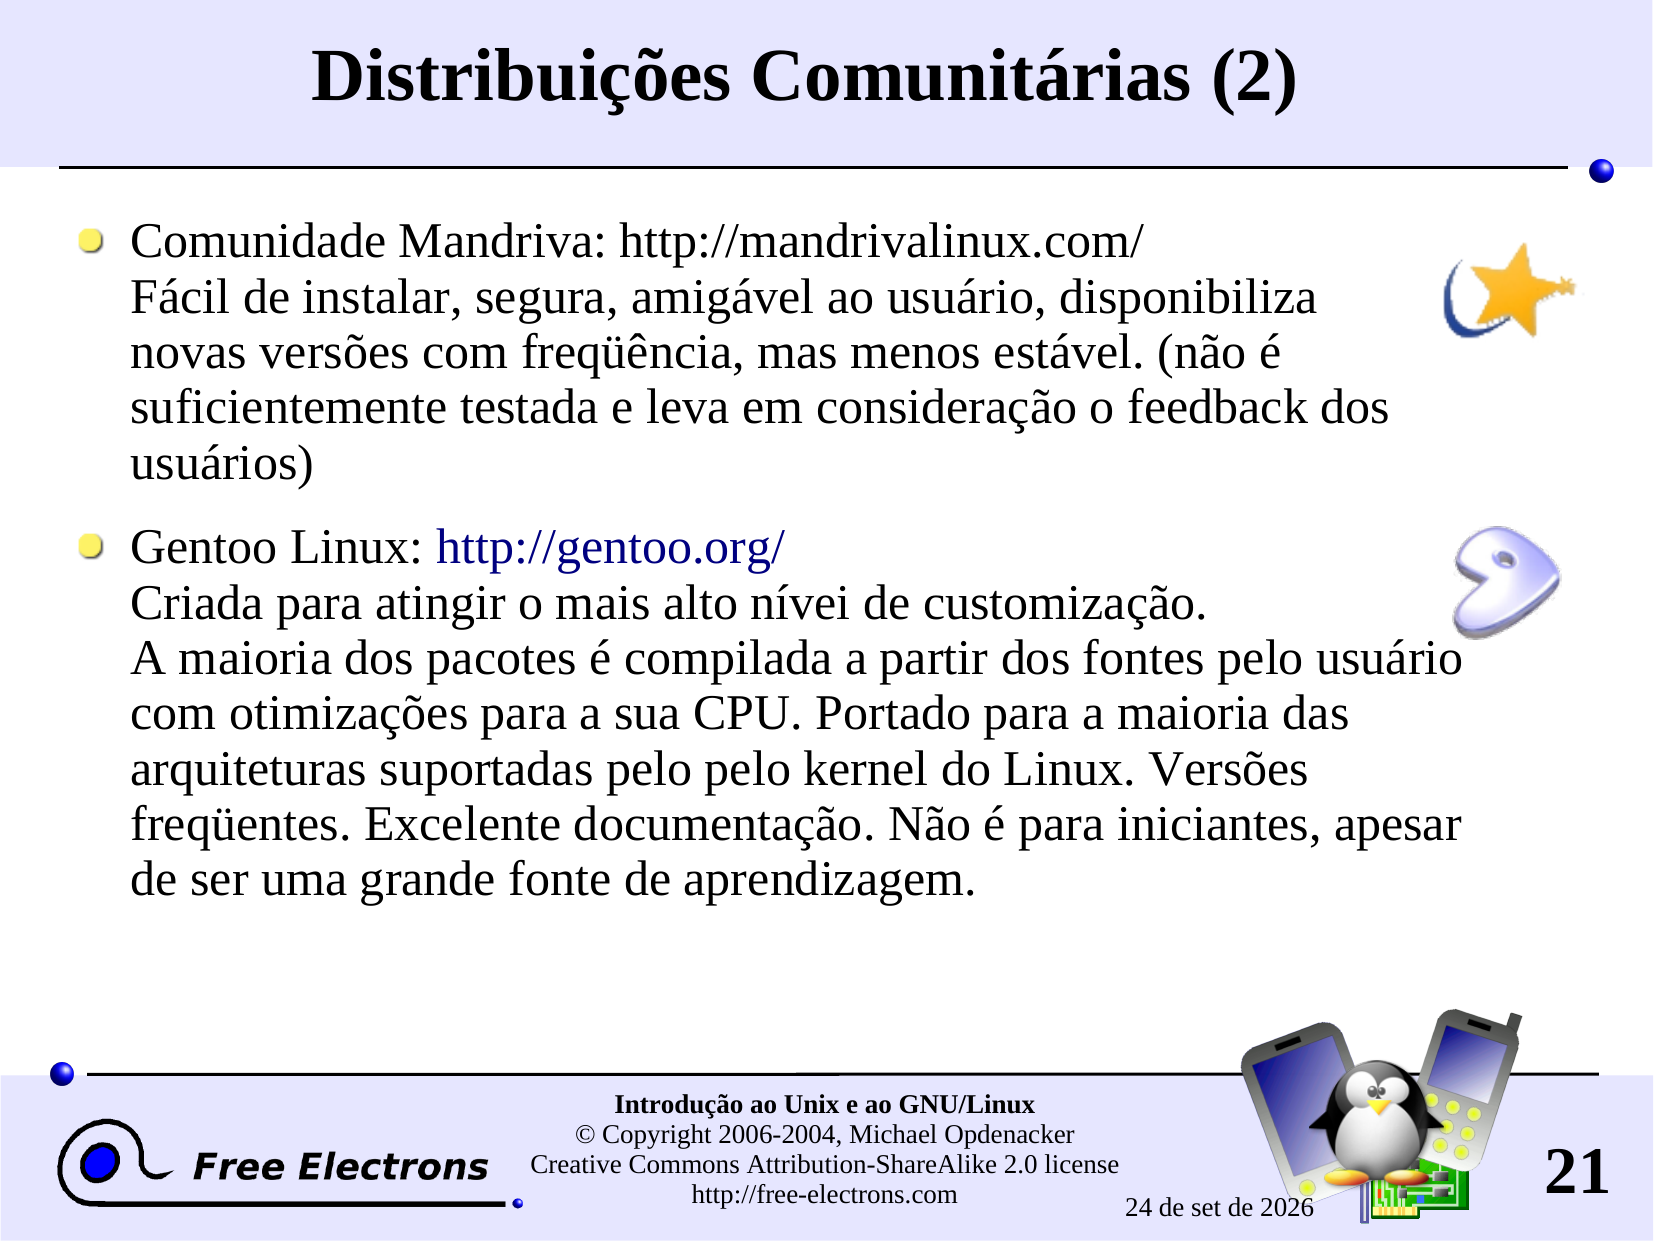

# Distribuições Comunitárias (2)
Comunidade Mandriva: http://mandrivalinux.com/
Fácil de instalar, segura, amigável ao usuário, disponibiliza
novas versões com freqüência, mas menos estável. (não é suficientemente testada e leva em consideração o feedback dos usuários)
Gentoo Linux: http://gentoo.org/
Criada para atingir o mais alto nívei de customização.
A maioria dos pacotes é compilada a partir dos fontes pelo usuário com otimizações para a sua CPU. Portado para a maioria das arquiteturas suportadas pelo pelo kernel do Linux. Versões freqüentes. Excelente documentação. Não é para iniciantes, apesar de ser uma grande fonte de aprendizagem.